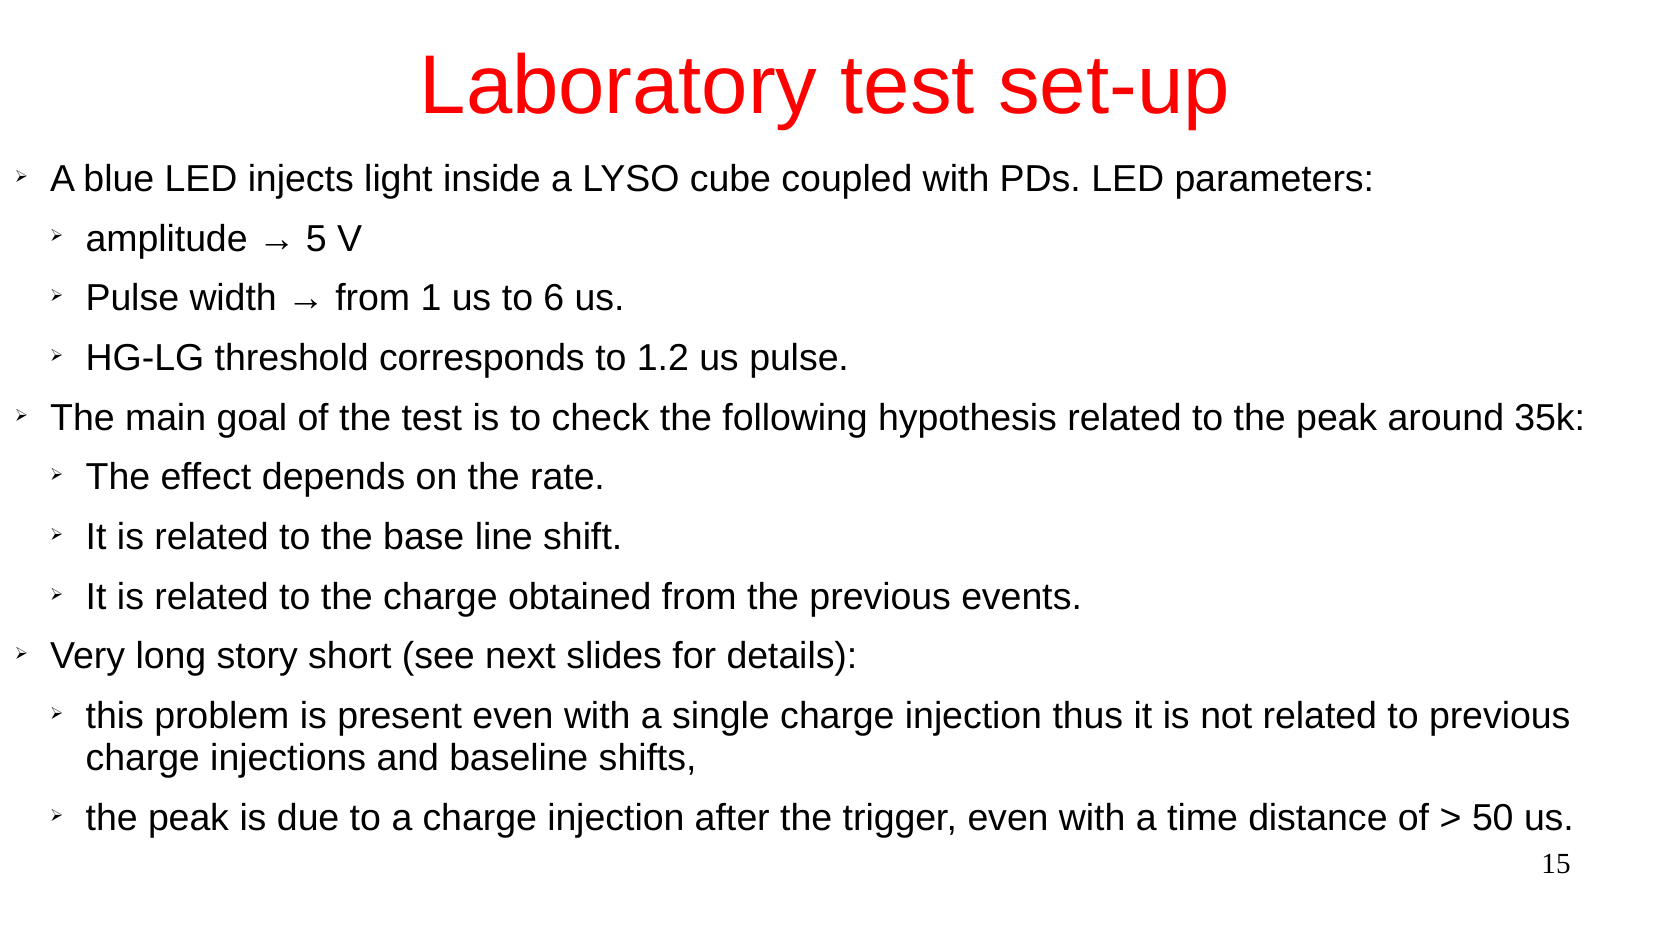

# Laboratory test set-up
A blue LED injects light inside a LYSO cube coupled with PDs. LED parameters:
amplitude → 5 V
Pulse width → from 1 us to 6 us.
HG-LG threshold corresponds to 1.2 us pulse.
The main goal of the test is to check the following hypothesis related to the peak around 35k:
The effect depends on the rate.
It is related to the base line shift.
It is related to the charge obtained from the previous events.
Very long story short (see next slides for details):
this problem is present even with a single charge injection thus it is not related to previous charge injections and baseline shifts,
the peak is due to a charge injection after the trigger, even with a time distance of > 50 us.
15